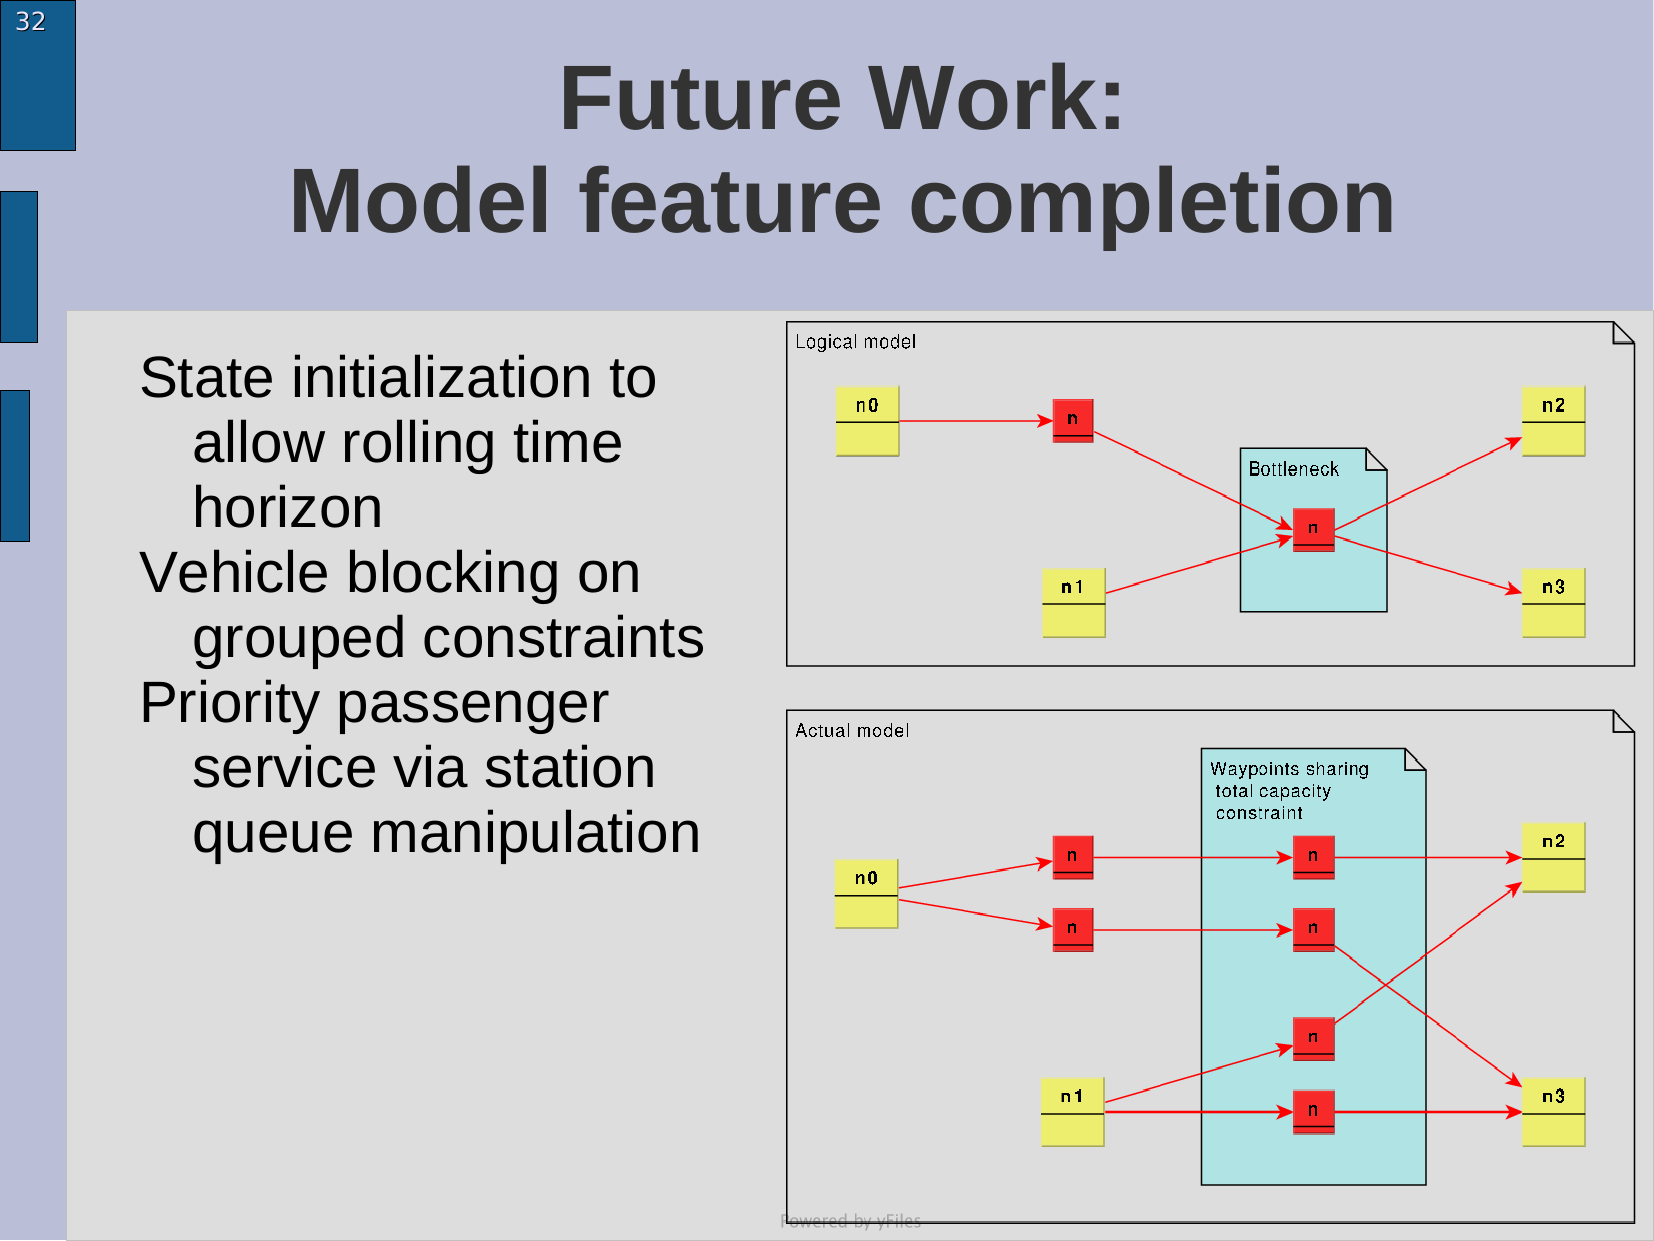

# Future Work: Model feature completion
State initialization to allow rolling time horizon
Vehicle blocking on grouped constraints
Priority passenger service via station queue manipulation